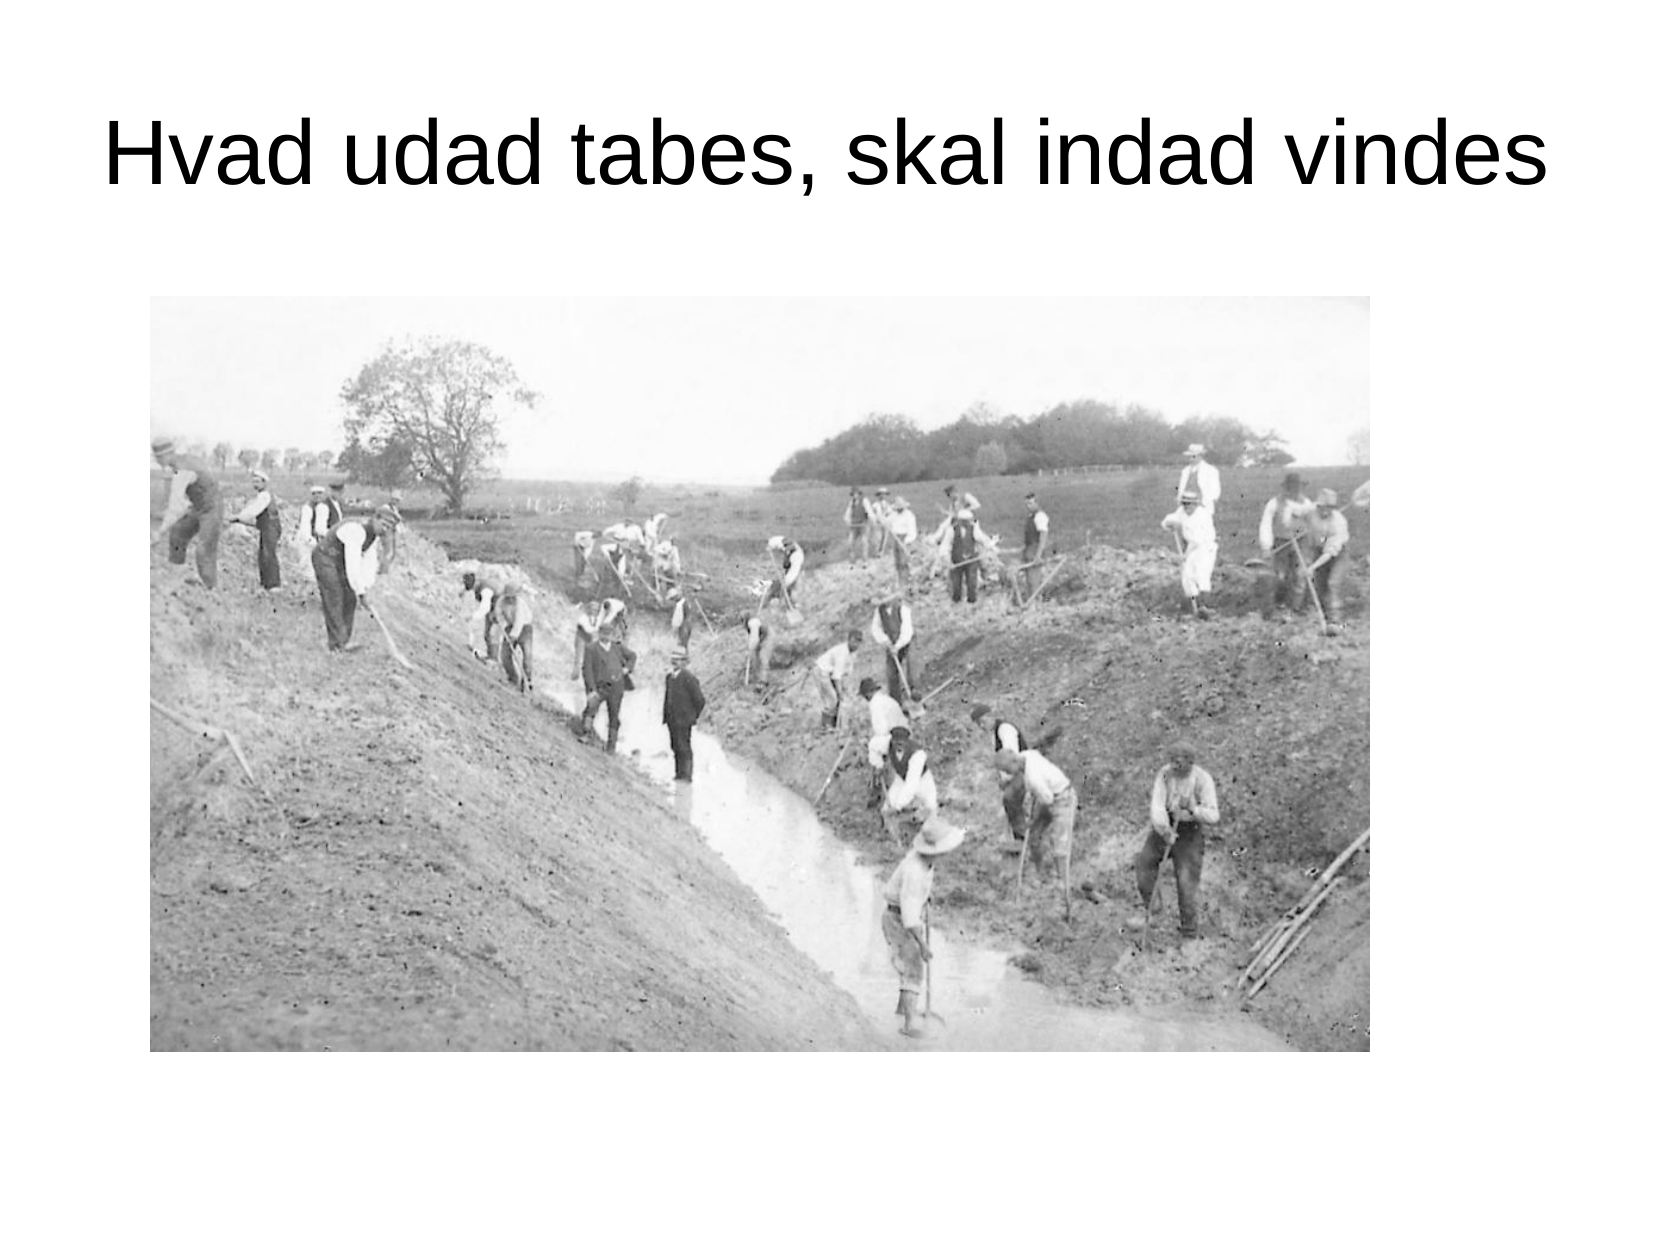

# Hvad udad tabes, skal indad vindes